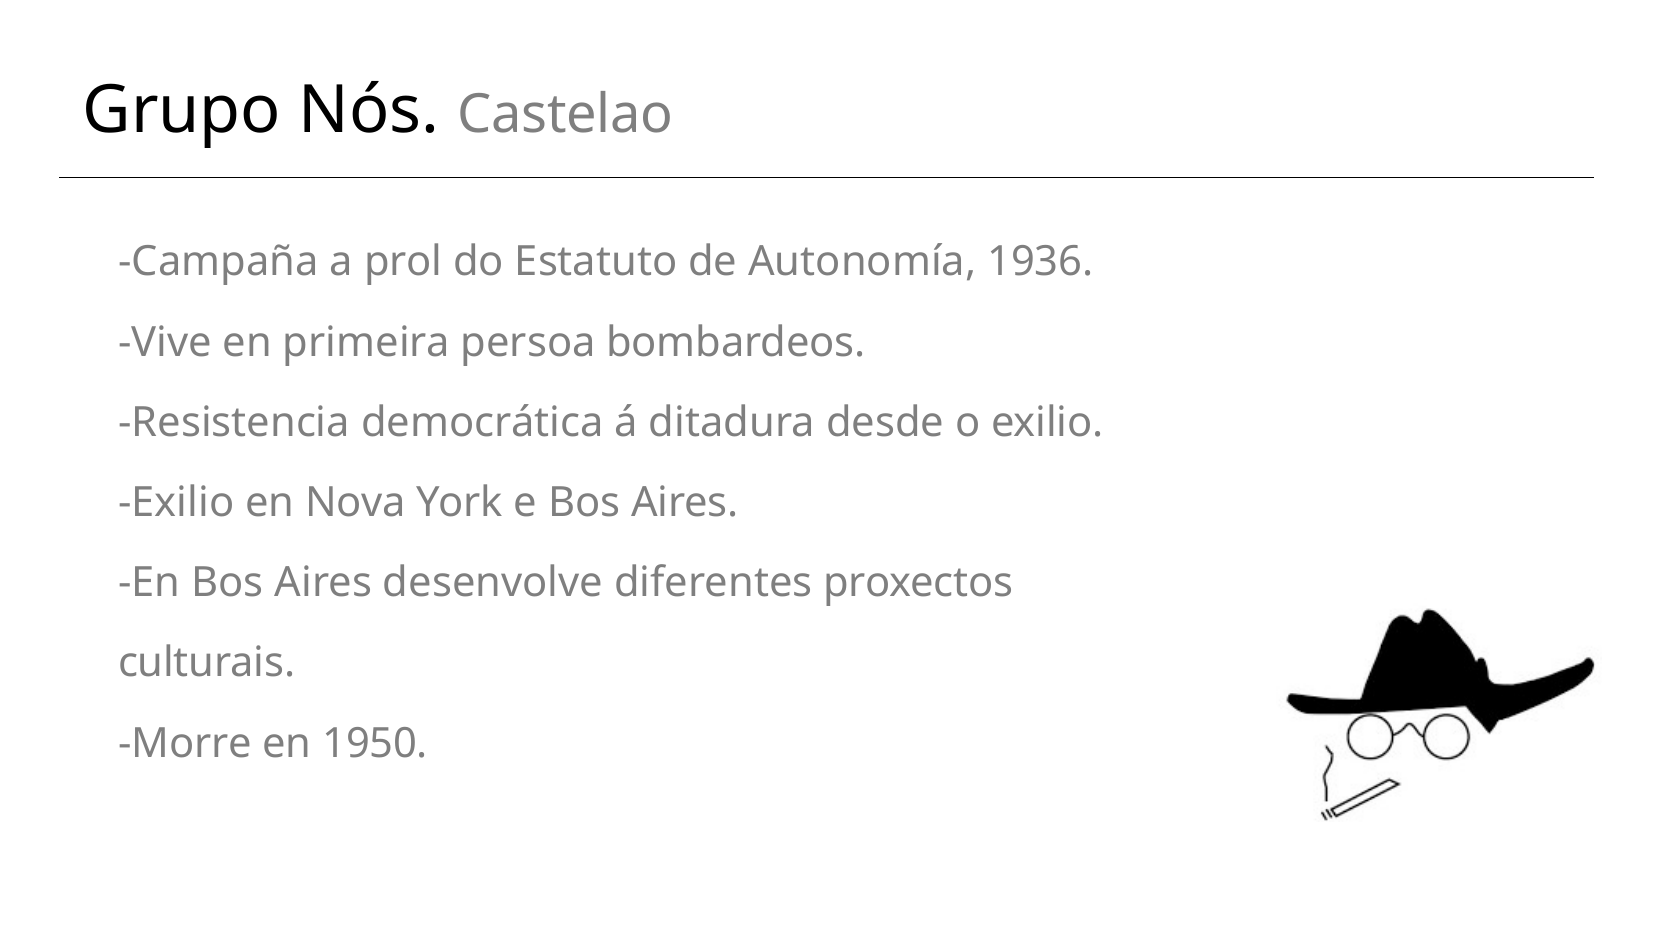

# Grupo Nós. Castelao
-Campaña a prol do Estatuto de Autonomía, 1936.
-Vive en primeira persoa bombardeos.
-Resistencia democrática á ditadura desde o exilio.
-Exilio en Nova York e Bos Aires.
-En Bos Aires desenvolve diferentes proxectos culturais.
-Morre en 1950.